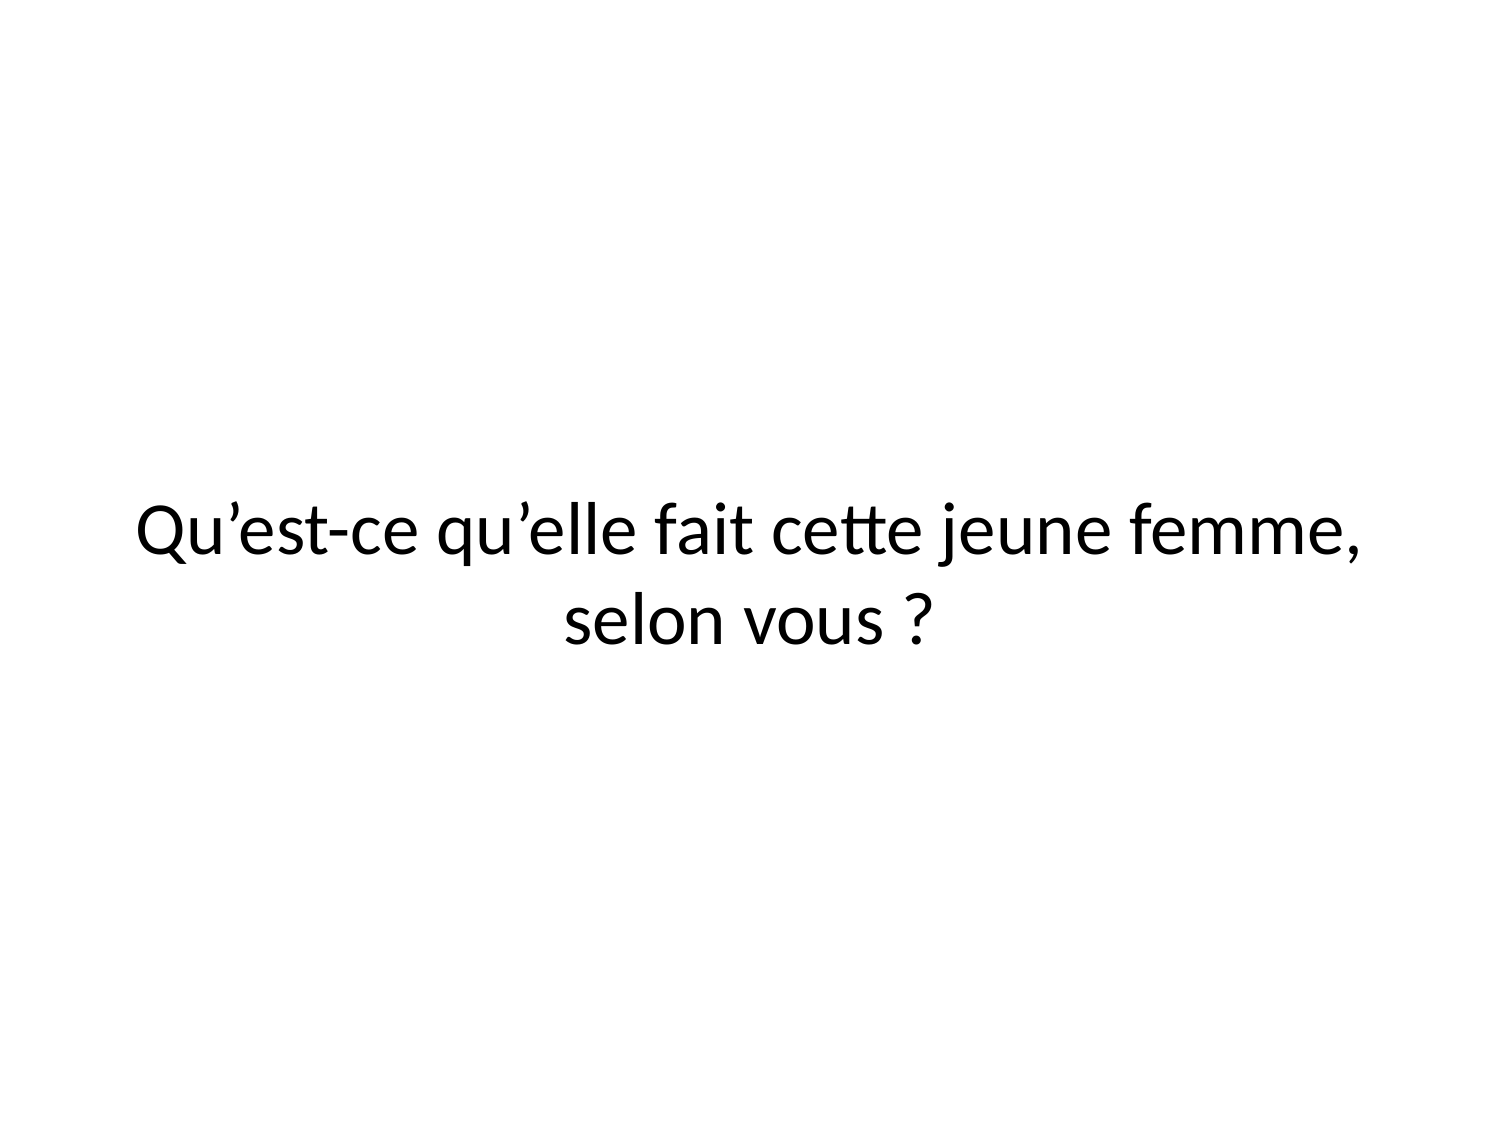

# Qu’est-ce qu’elle fait cette jeune femme, selon vous ?